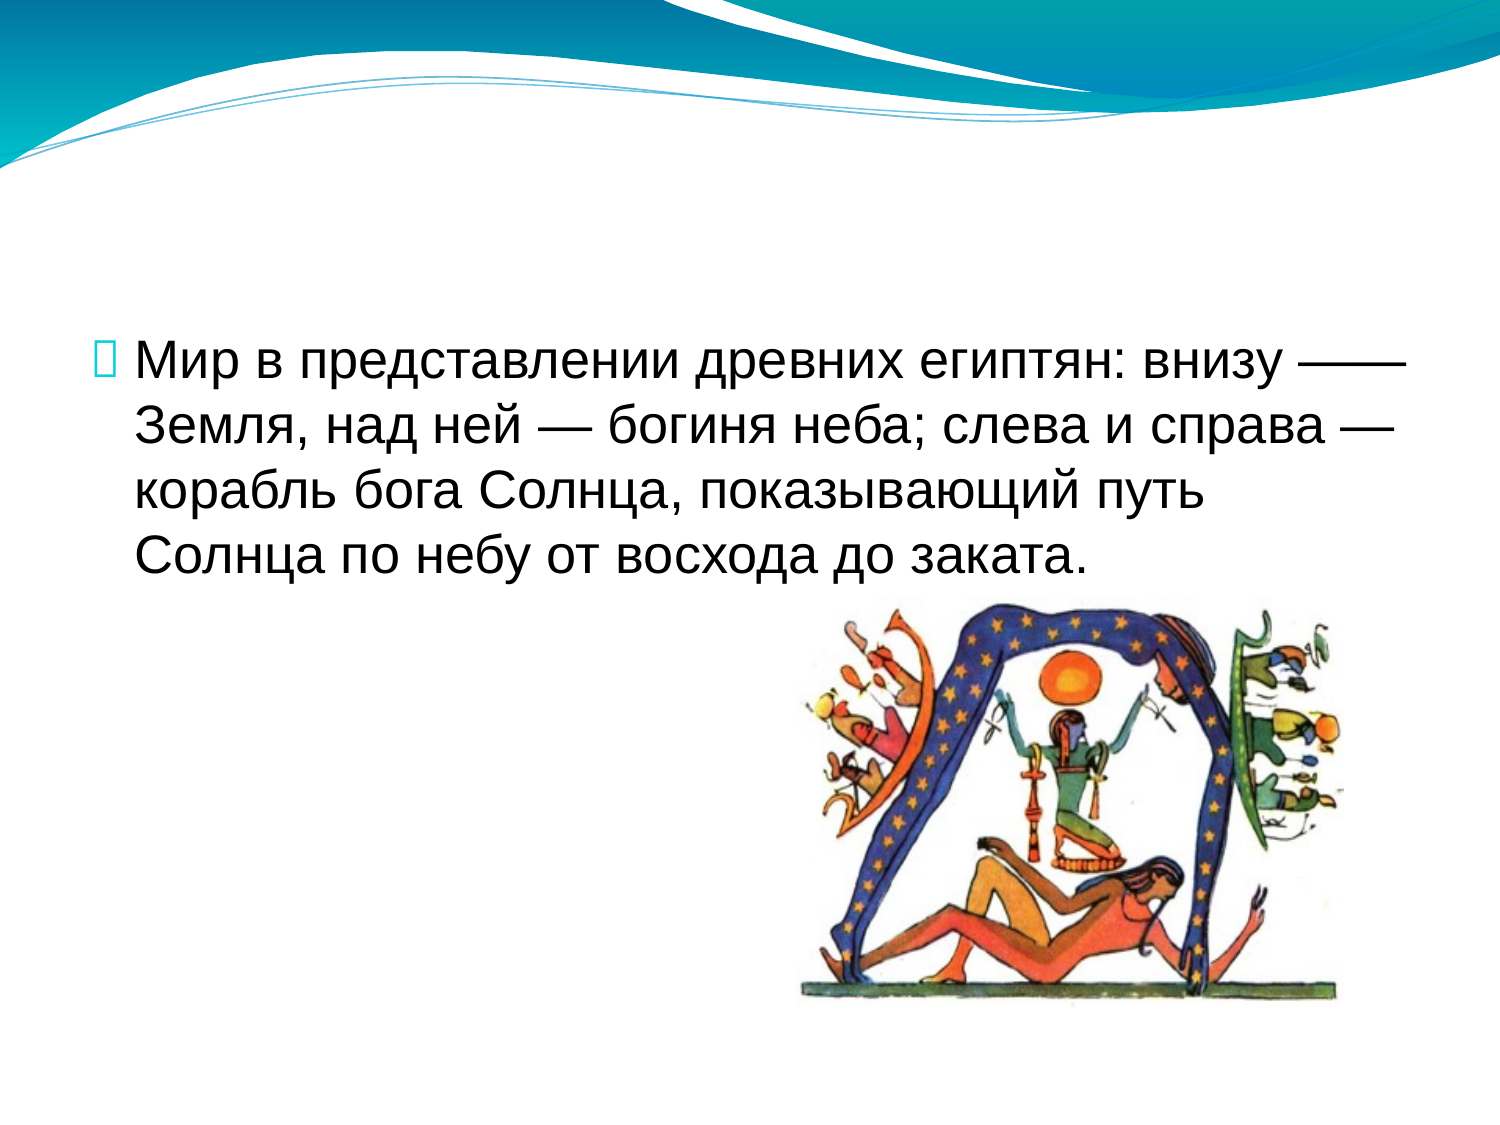

#
Мир в представлении древних египтян: внизу —— Земля, над ней — богиня неба; слева и справа — корабль бога Солнца, показывающий путь Солнца по небу от восхода до заката.